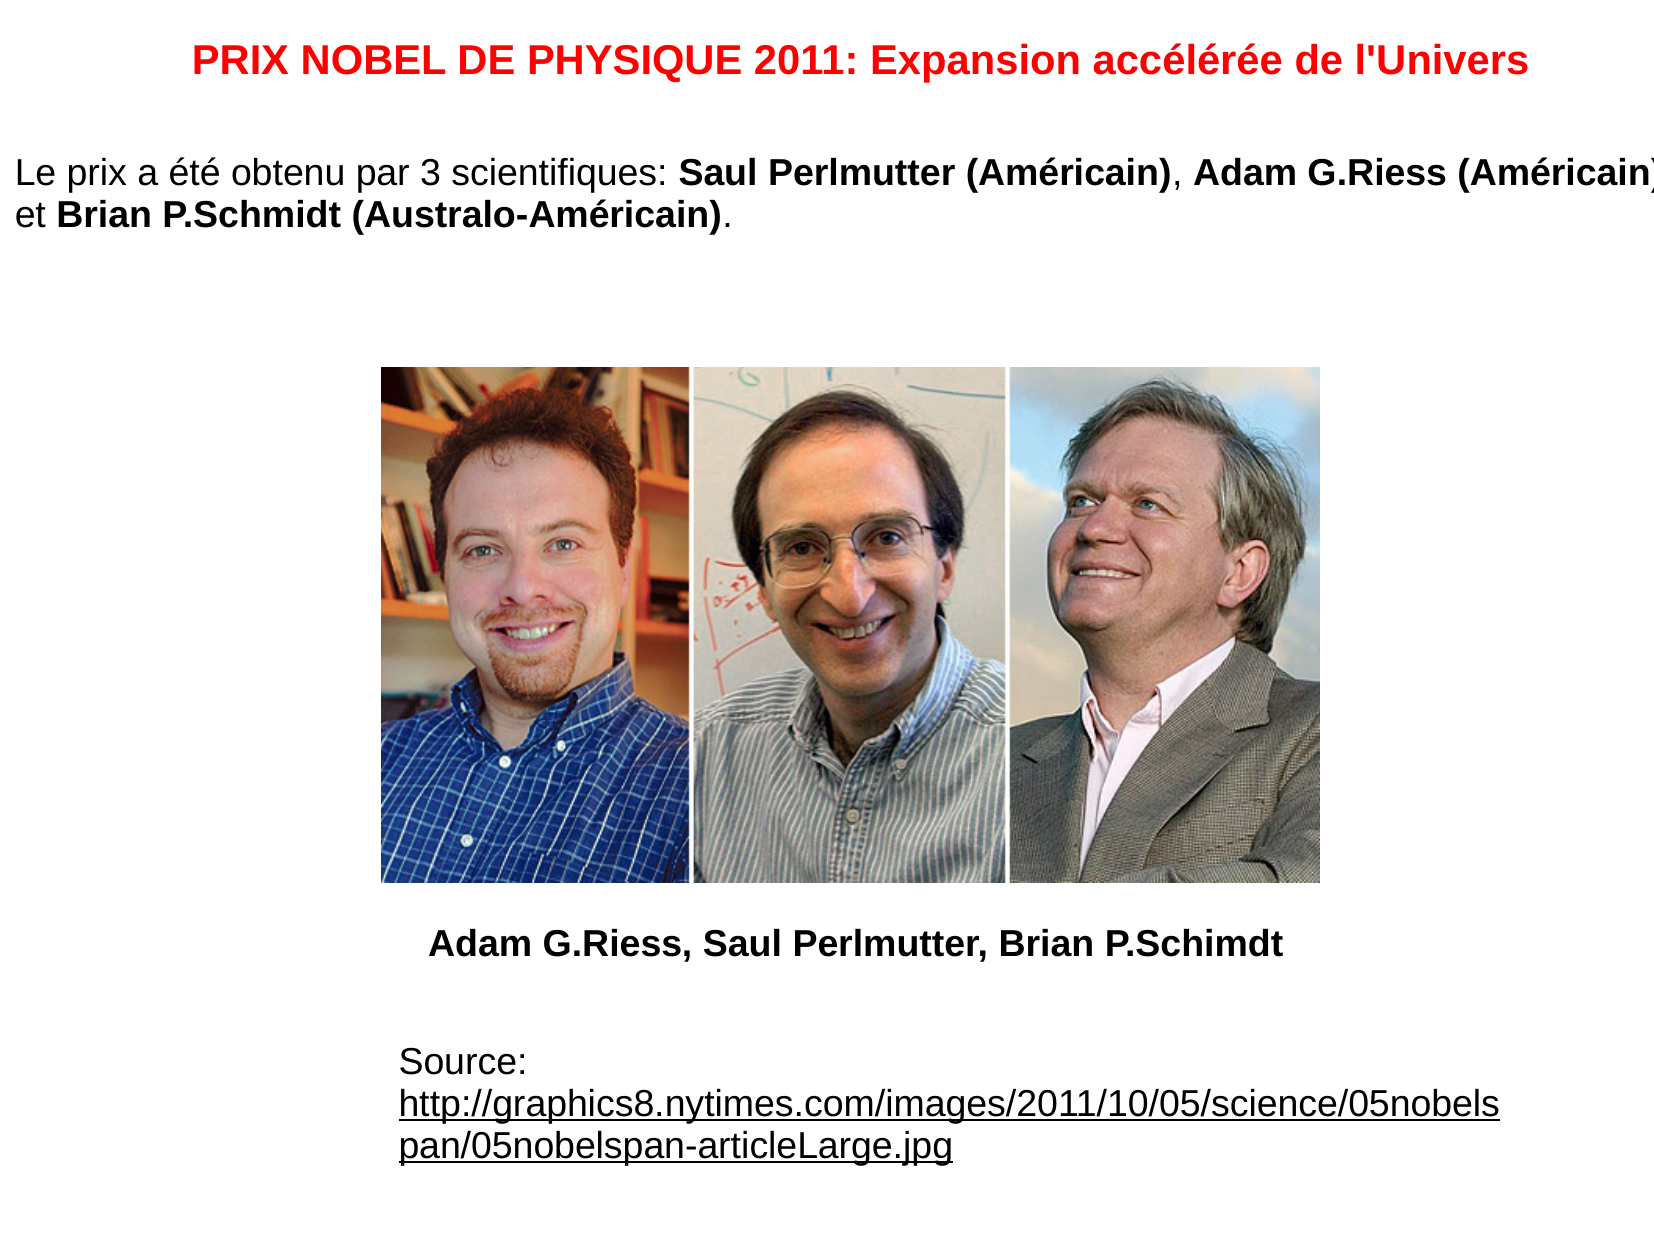

PRIX NOBEL DE PHYSIQUE 2011: Expansion accélérée de l'Univers
Le prix a été obtenu par 3 scientifiques: Saul Perlmutter (Américain), Adam G.Riess (Américain)
et Brian P.Schmidt (Australo-Américain).
Adam G.Riess, Saul Perlmutter, Brian P.Schimdt
Source: http://graphics8.nytimes.com/images/2011/10/05/science/05nobelspan/05nobelspan-articleLarge.jpg